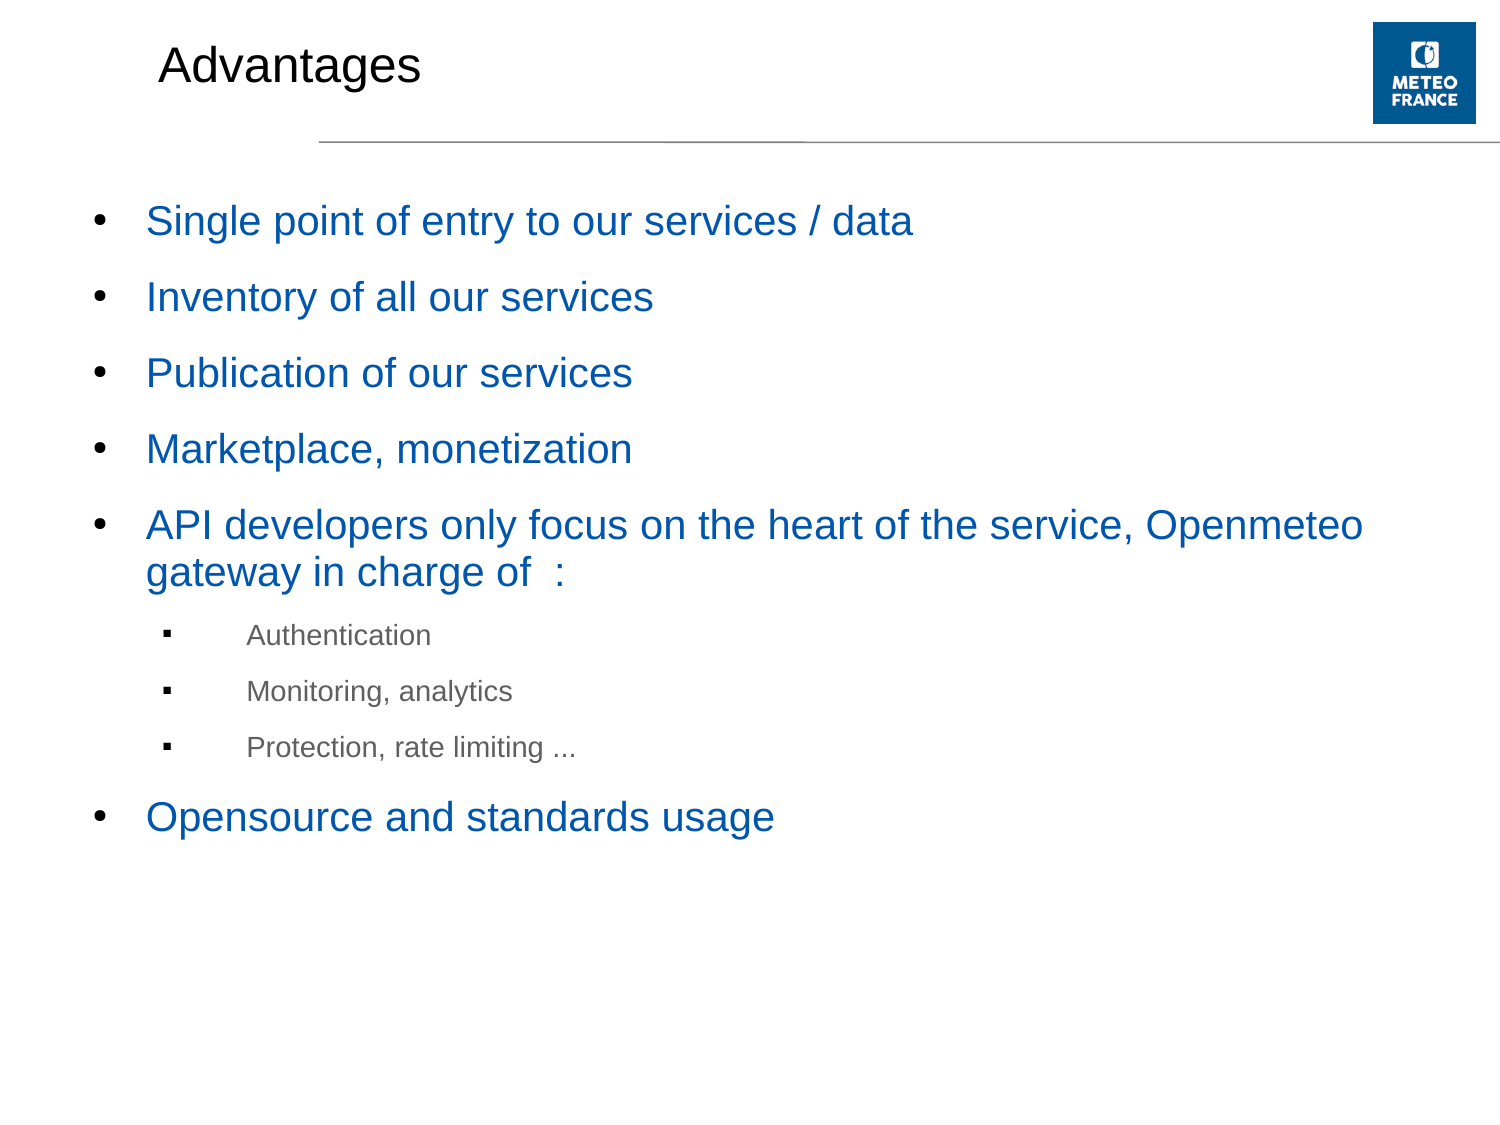

# Advantages
Single point of entry to our services / data
Inventory of all our services
Publication of our services
Marketplace, monetization
API developers only focus on the heart of the service, Openmeteo gateway in charge of  :
Authentication
Monitoring, analytics
Protection, rate limiting ...
Opensource and standards usage